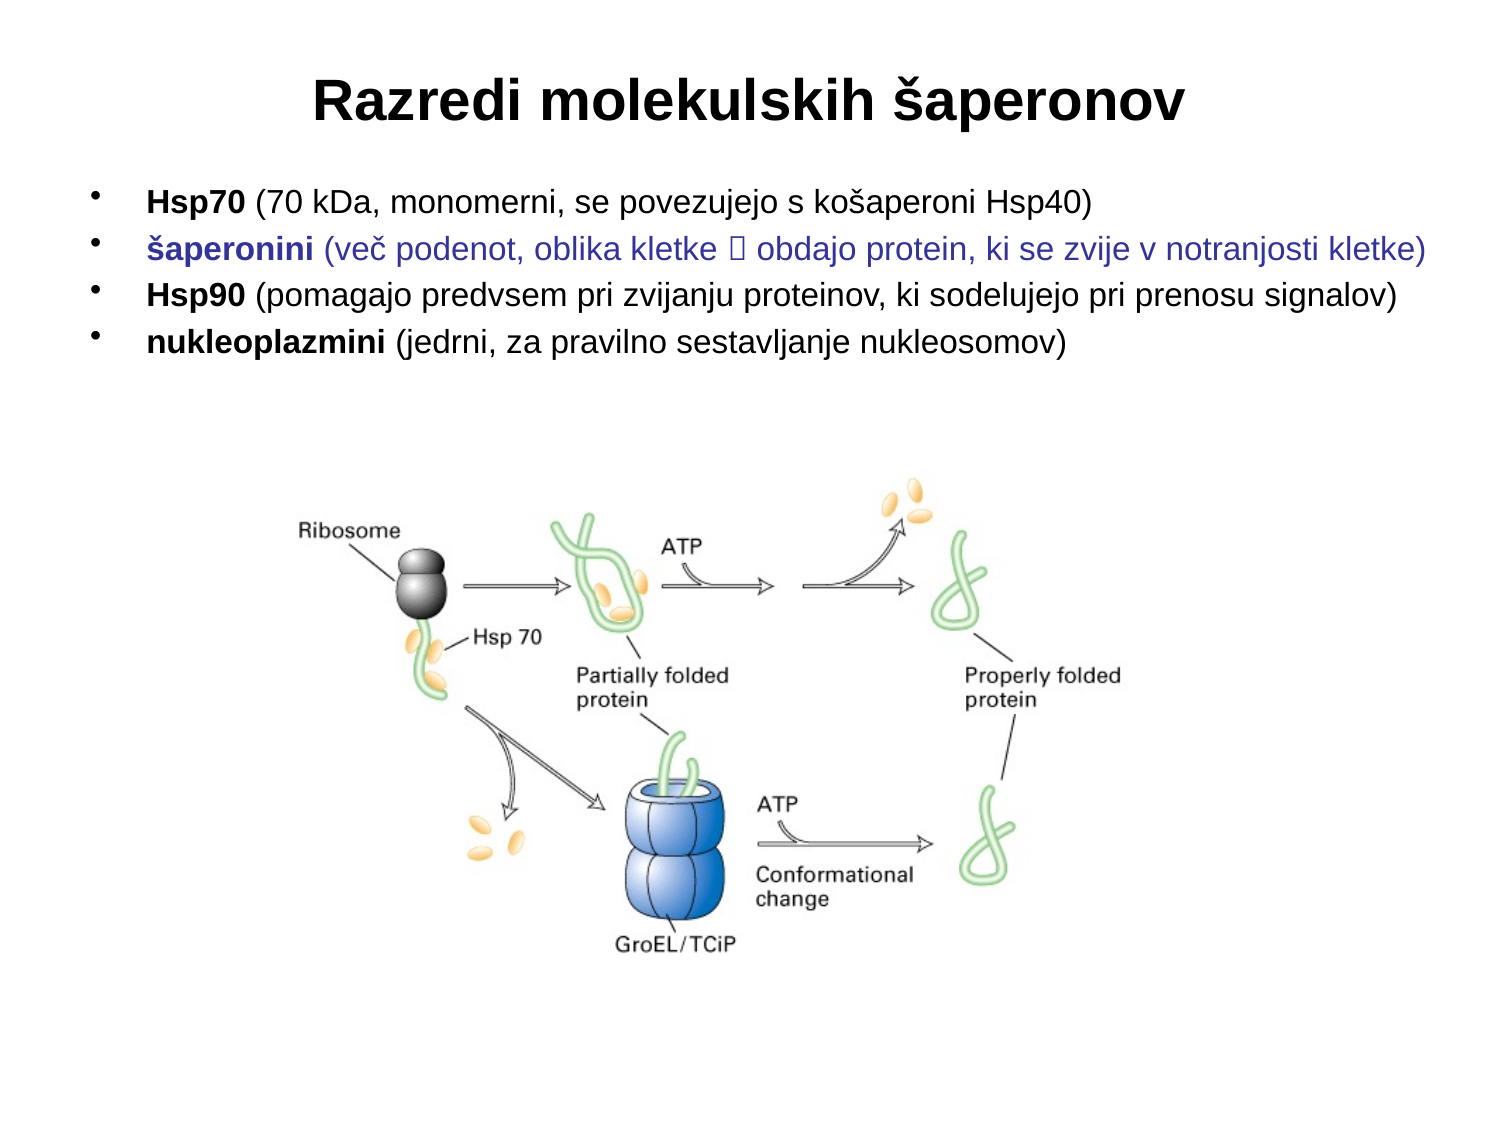

# Razredi molekulskih šaperonov
Hsp70 (70 kDa, monomerni, se povezujejo s košaperoni Hsp40)
šaperonini (več podenot, oblika kletke  obdajo protein, ki se zvije v notranjosti kletke)
Hsp90 (pomagajo predvsem pri zvijanju proteinov, ki sodelujejo pri prenosu signalov)
nukleoplazmini (jedrni, za pravilno sestavljanje nukleosomov)